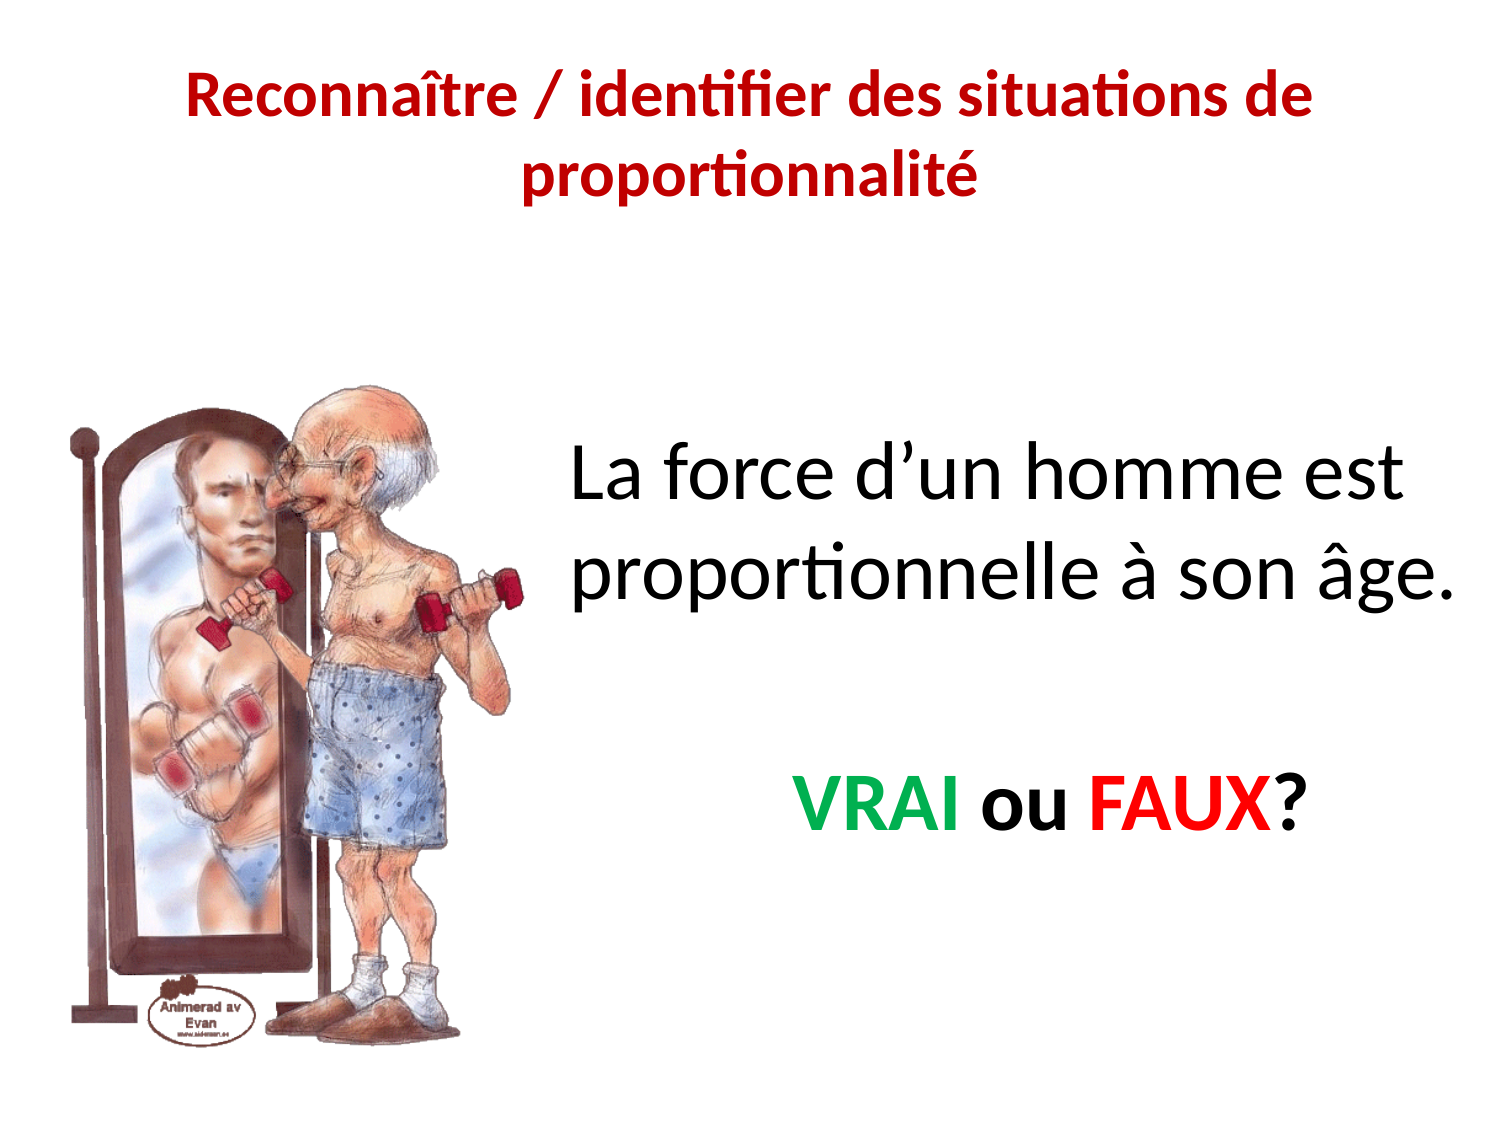

Reconnaître / identifier des situations de proportionnalité
La force d’un homme est proportionnelle à son âge.
VRAI ou FAUX?